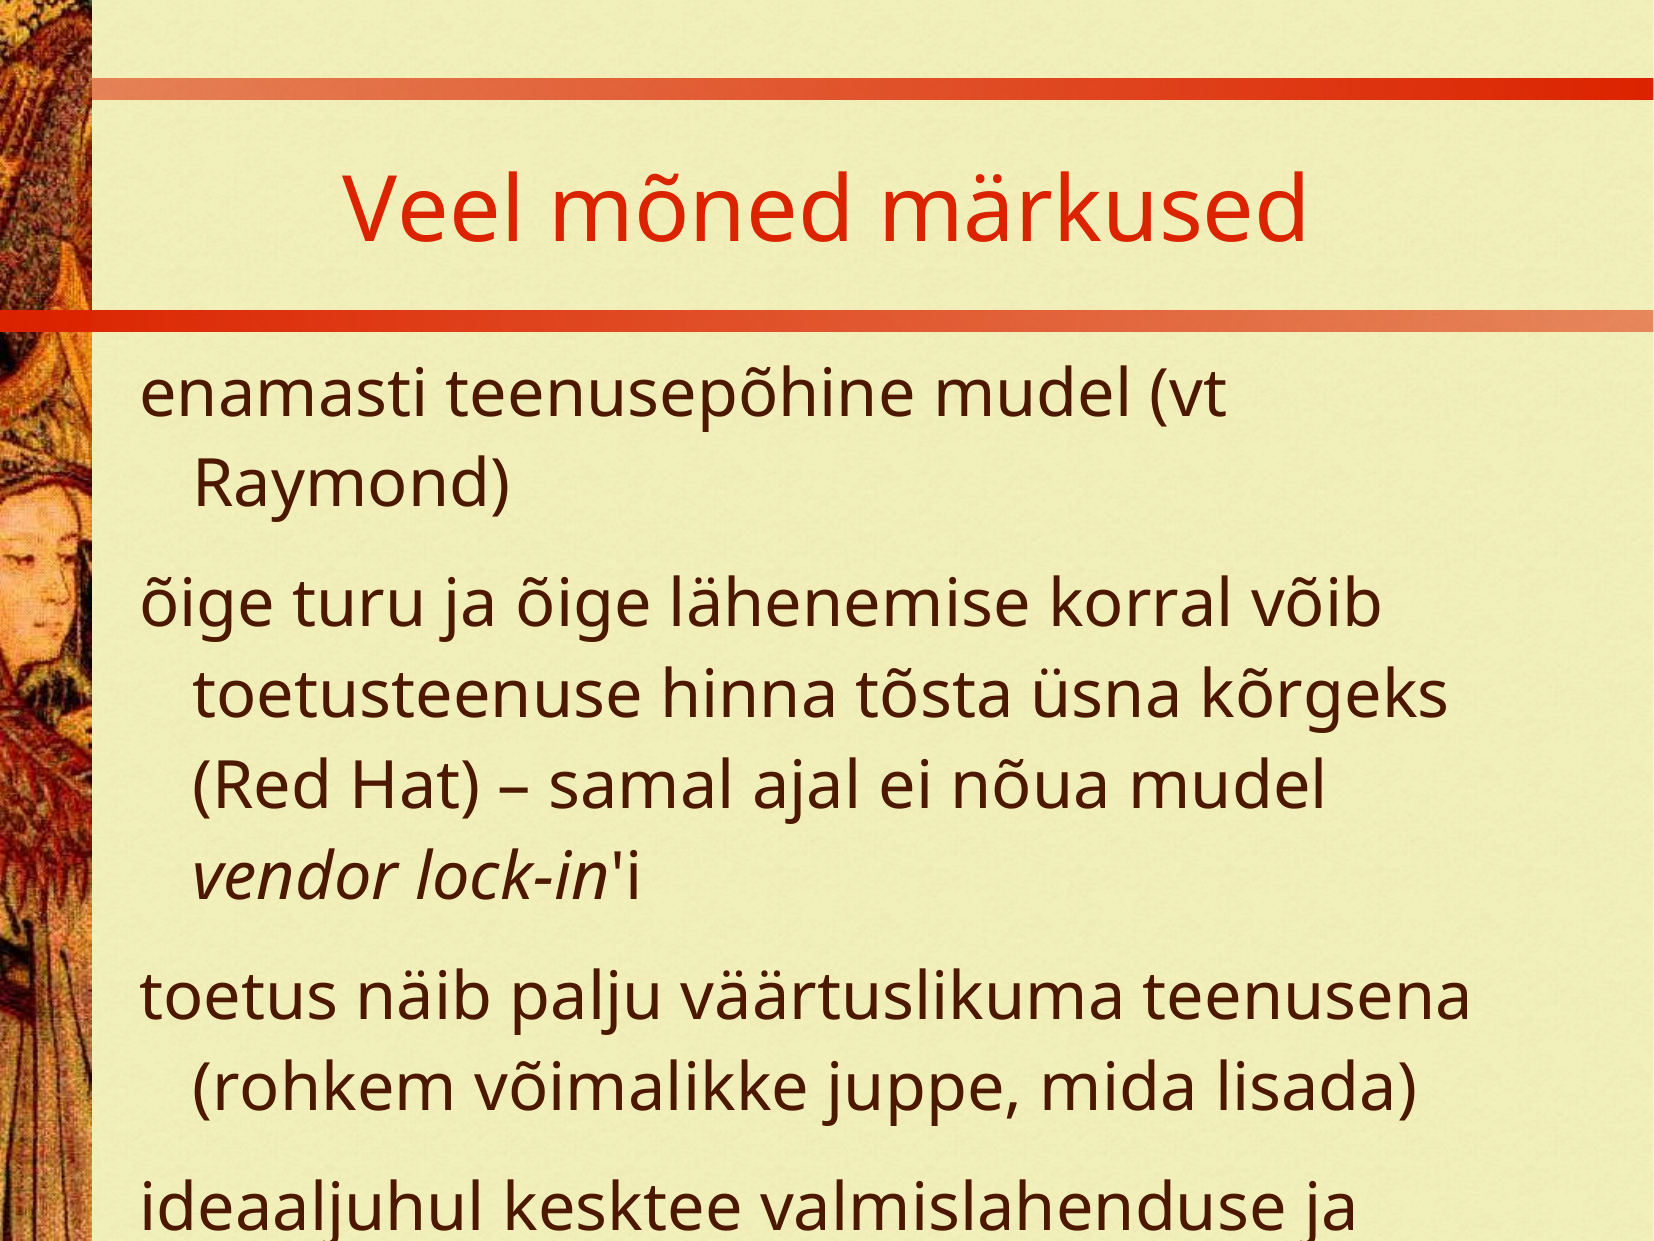

# Veel mõned märkused
enamasti teenusepõhine mudel (vt Raymond)
õige turu ja õige lähenemise korral võib toetusteenuse hinna tõsta üsna kõrgeks (Red Hat) – samal ajal ei nõua mudel vendor lock-in'i
toetus näib palju väärtuslikuma teenusena (rohkem võimalikke juppe, mida lisada)
ideaaljuhul kesktee valmislahenduse ja tarbijale ettevisatava "juppide kasti" vahel
võimalus kaasata lisateenuste pakkujaid